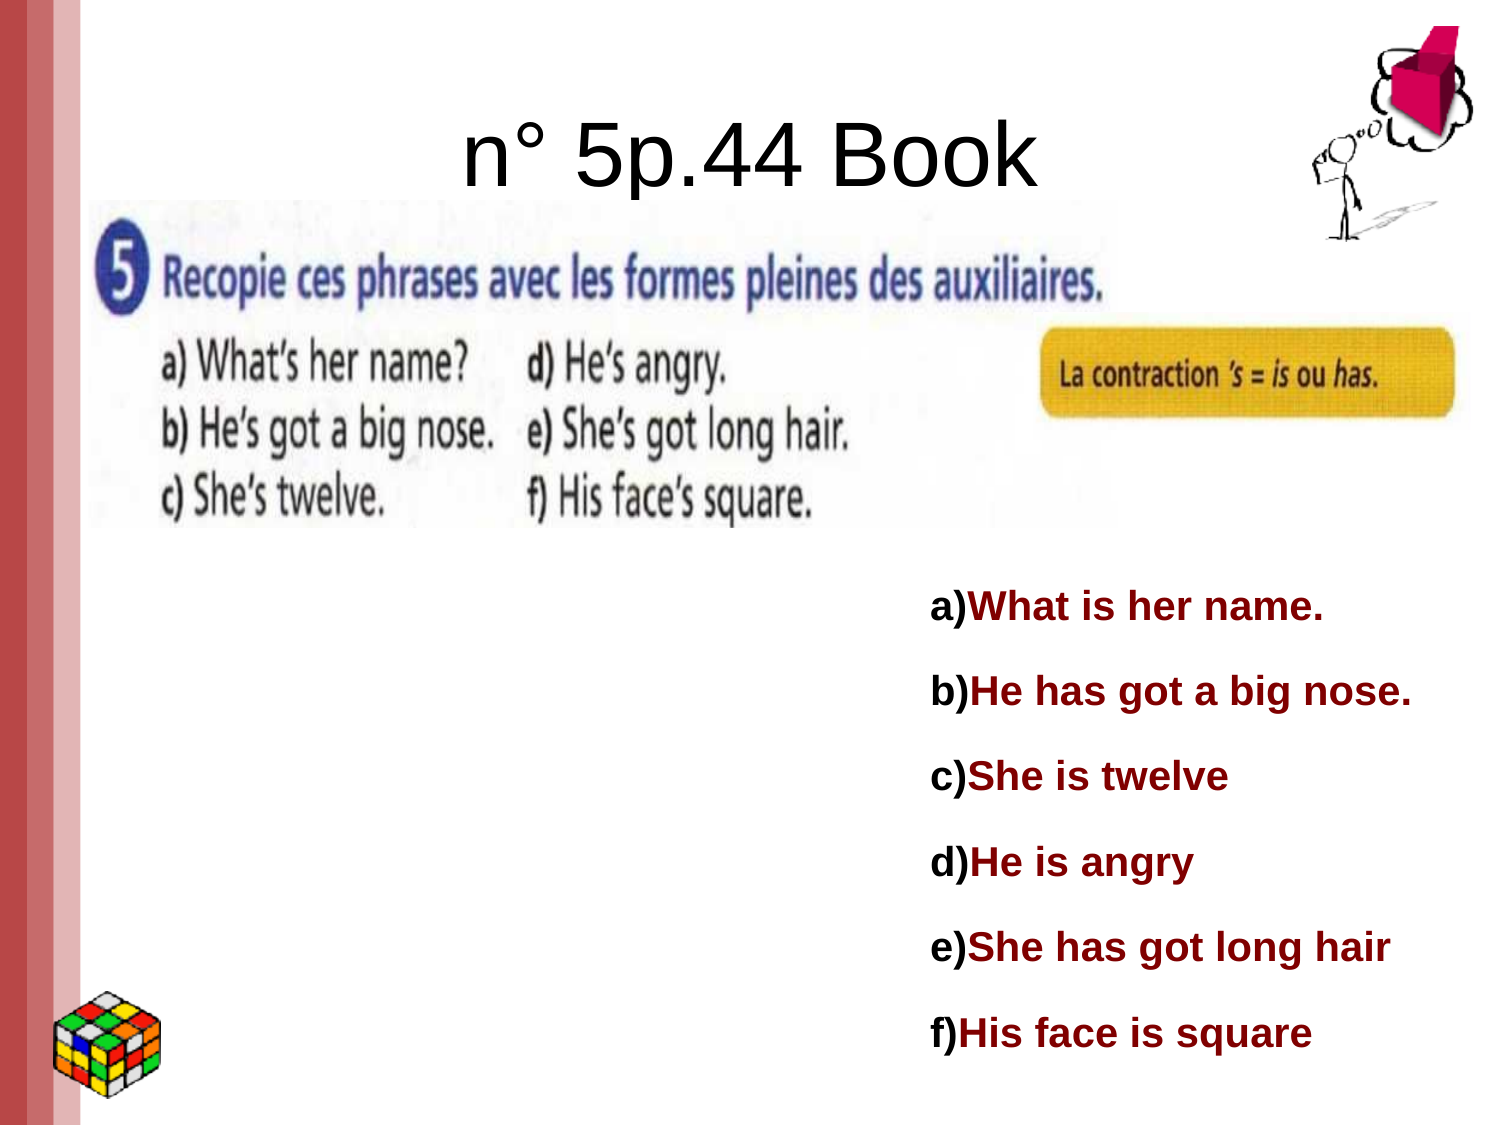

# n° 5p.44 Book
What is her name.
He has got a big nose.
She is twelve
He is angry
She has got long hair
His face is square